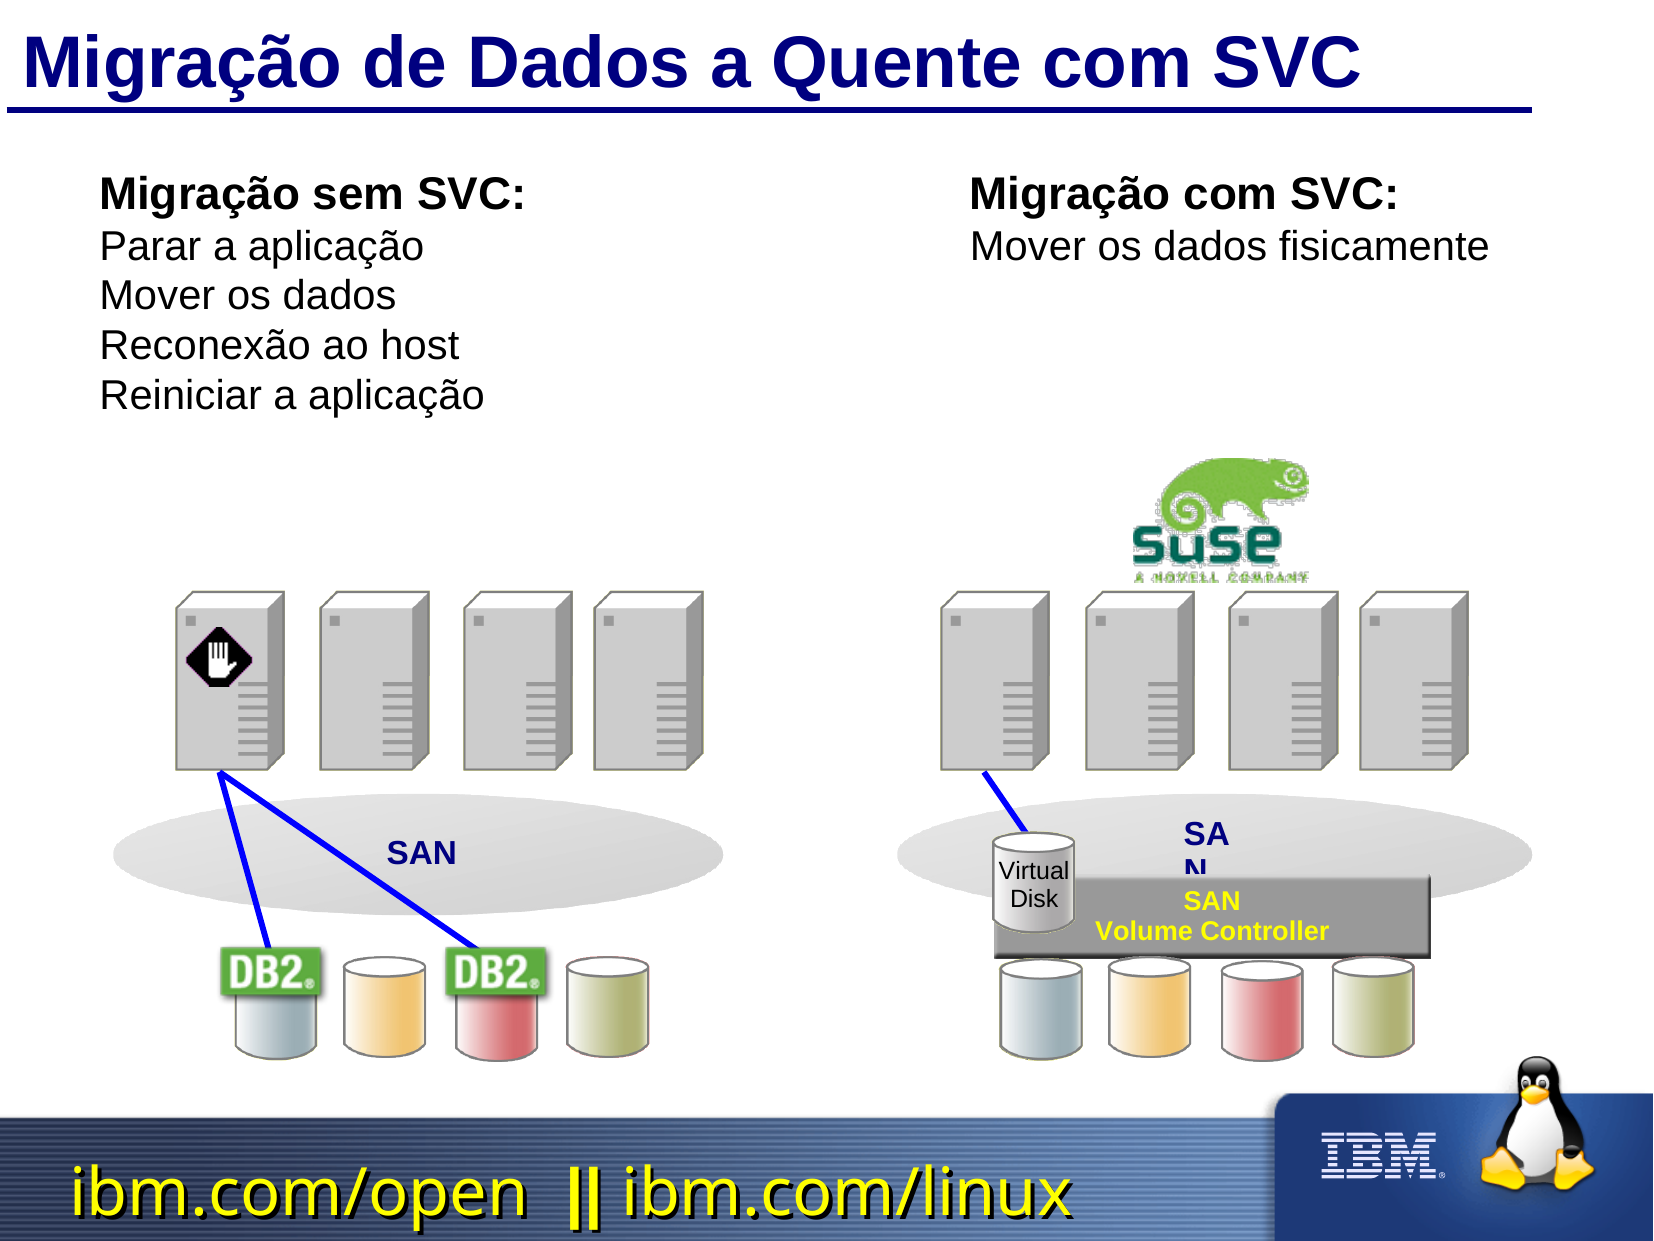

Migração de Dados a Quente com SVC
Migração sem SVC:
Parar a aplicação
Mover os dados
Reconexão ao host
Reiniciar a aplicação
Migração com SVC:
Mover os dados fisicamente
SAN
Virtual
Disk
SAN
Volume Controller
SAN